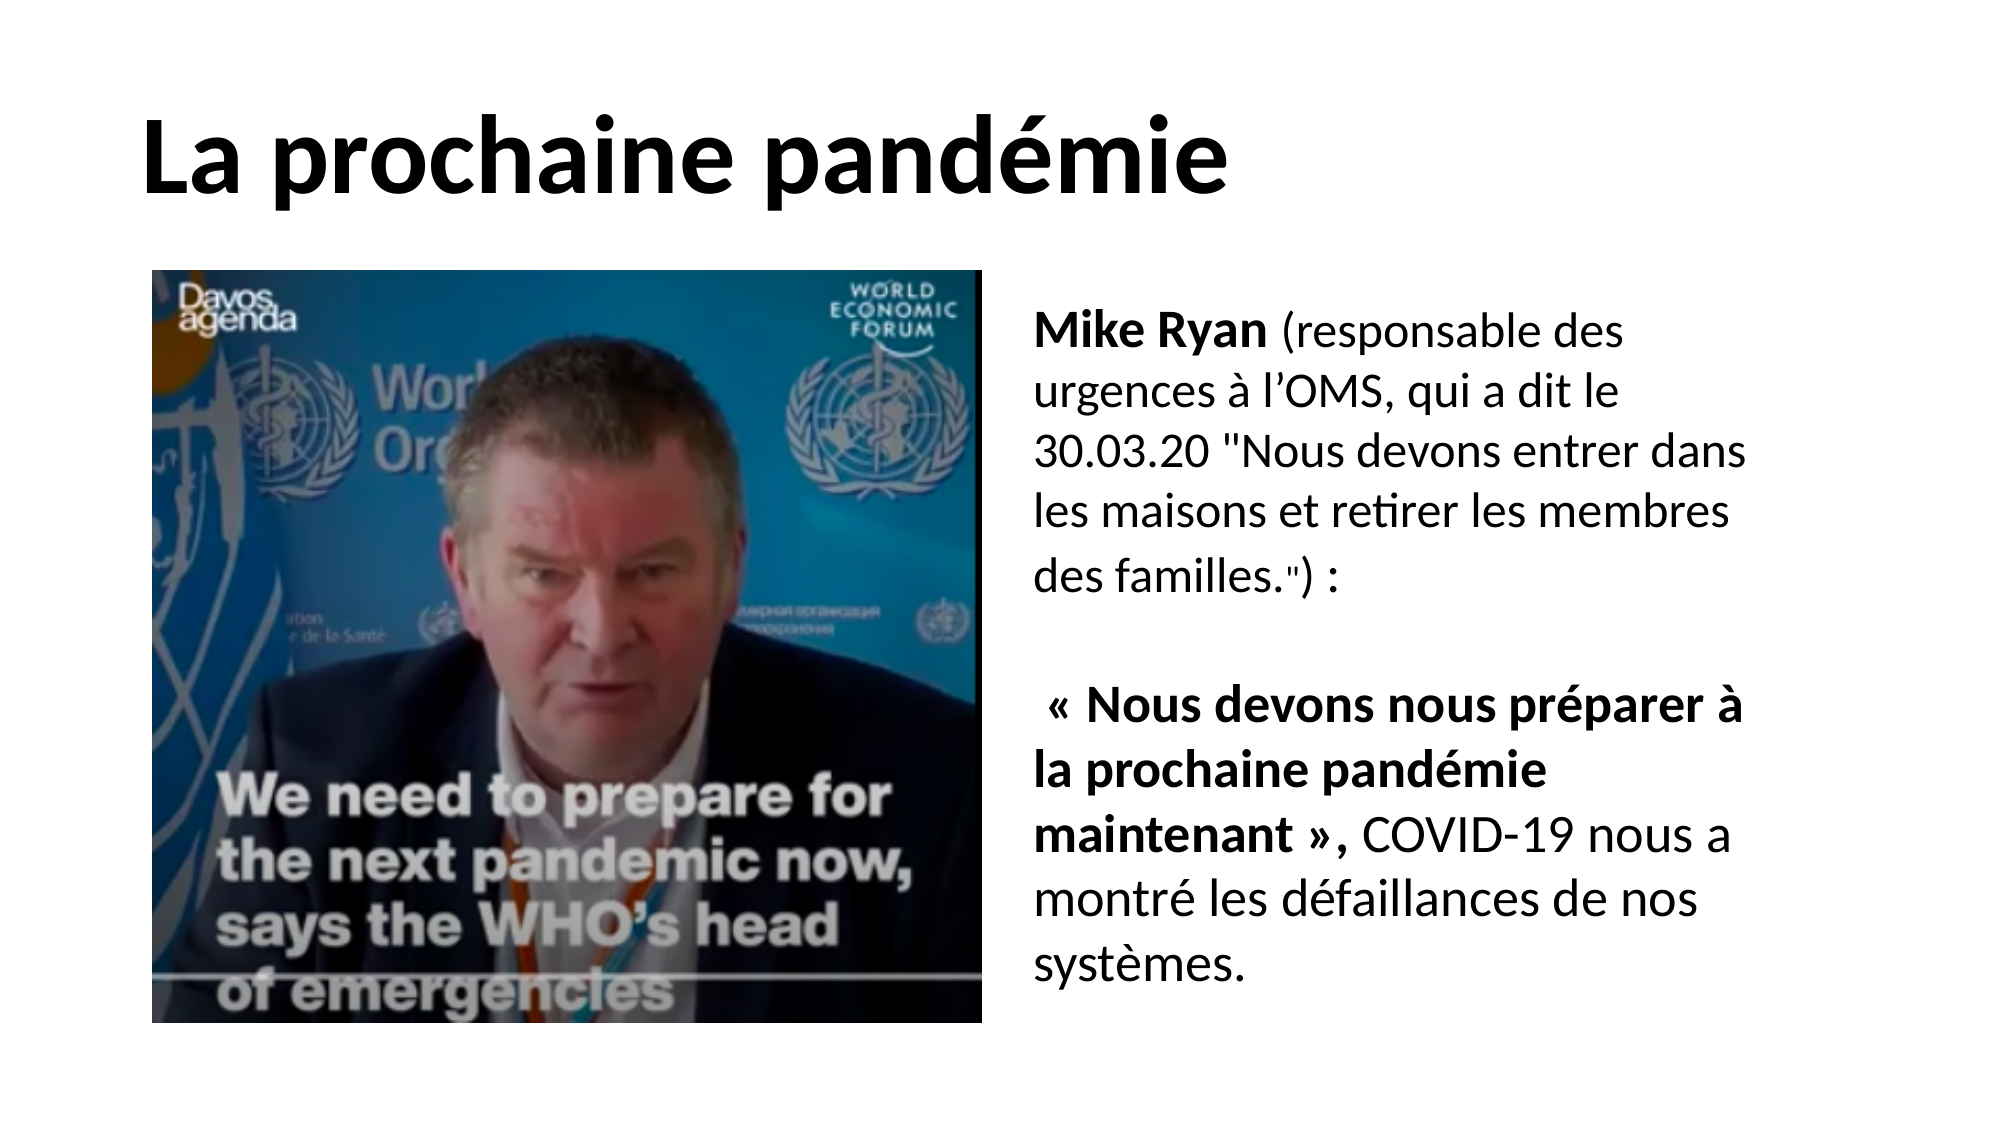

# La prochaine pandémie
Mike Ryan (responsable des urgences à l’OMS, qui a dit le 30.03.20 "Nous devons entrer dans les maisons et retirer les membres des familles.") :
 « Nous devons nous préparer à la prochaine pandémie maintenant », COVID-19 nous a montré les défaillances de nos systèmes.